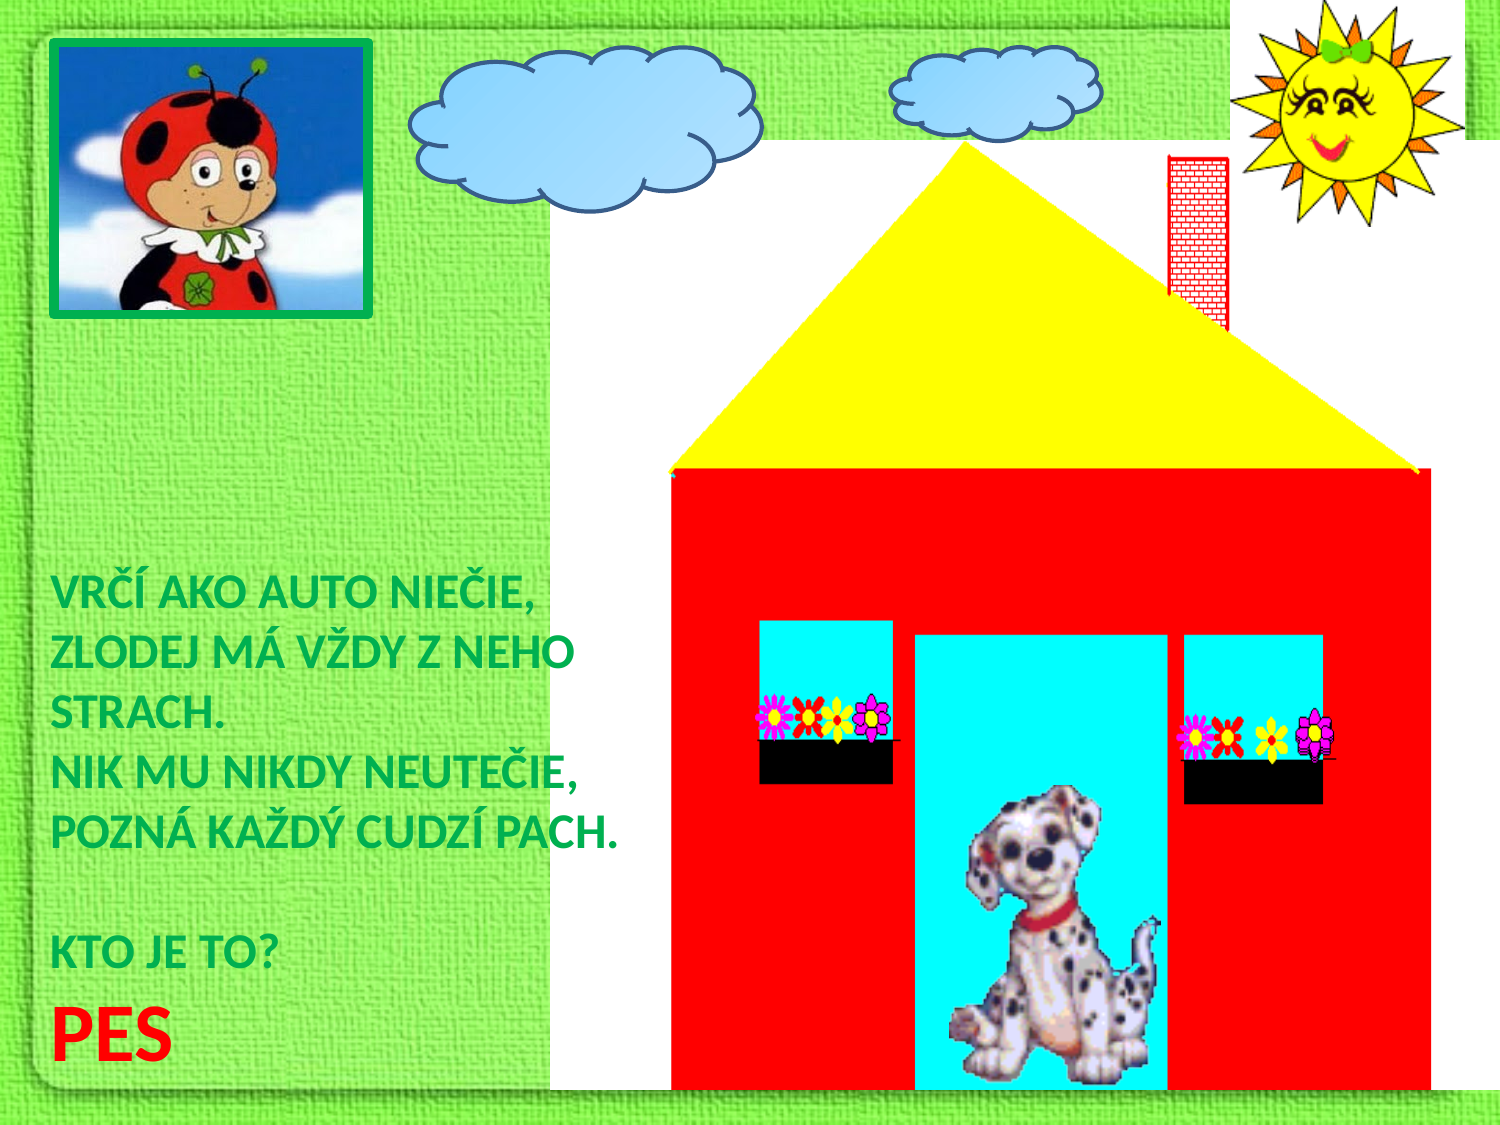

VRČÍ AKO AUTO NIEČIE,
ZLODEJ MÁ VŽDY Z NEHO STRACH.
NIK MU NIKDY NEUTEČIE,
POZNÁ KAŽDÝ CUDZÍ PACH.
KTO JE TO?
PES